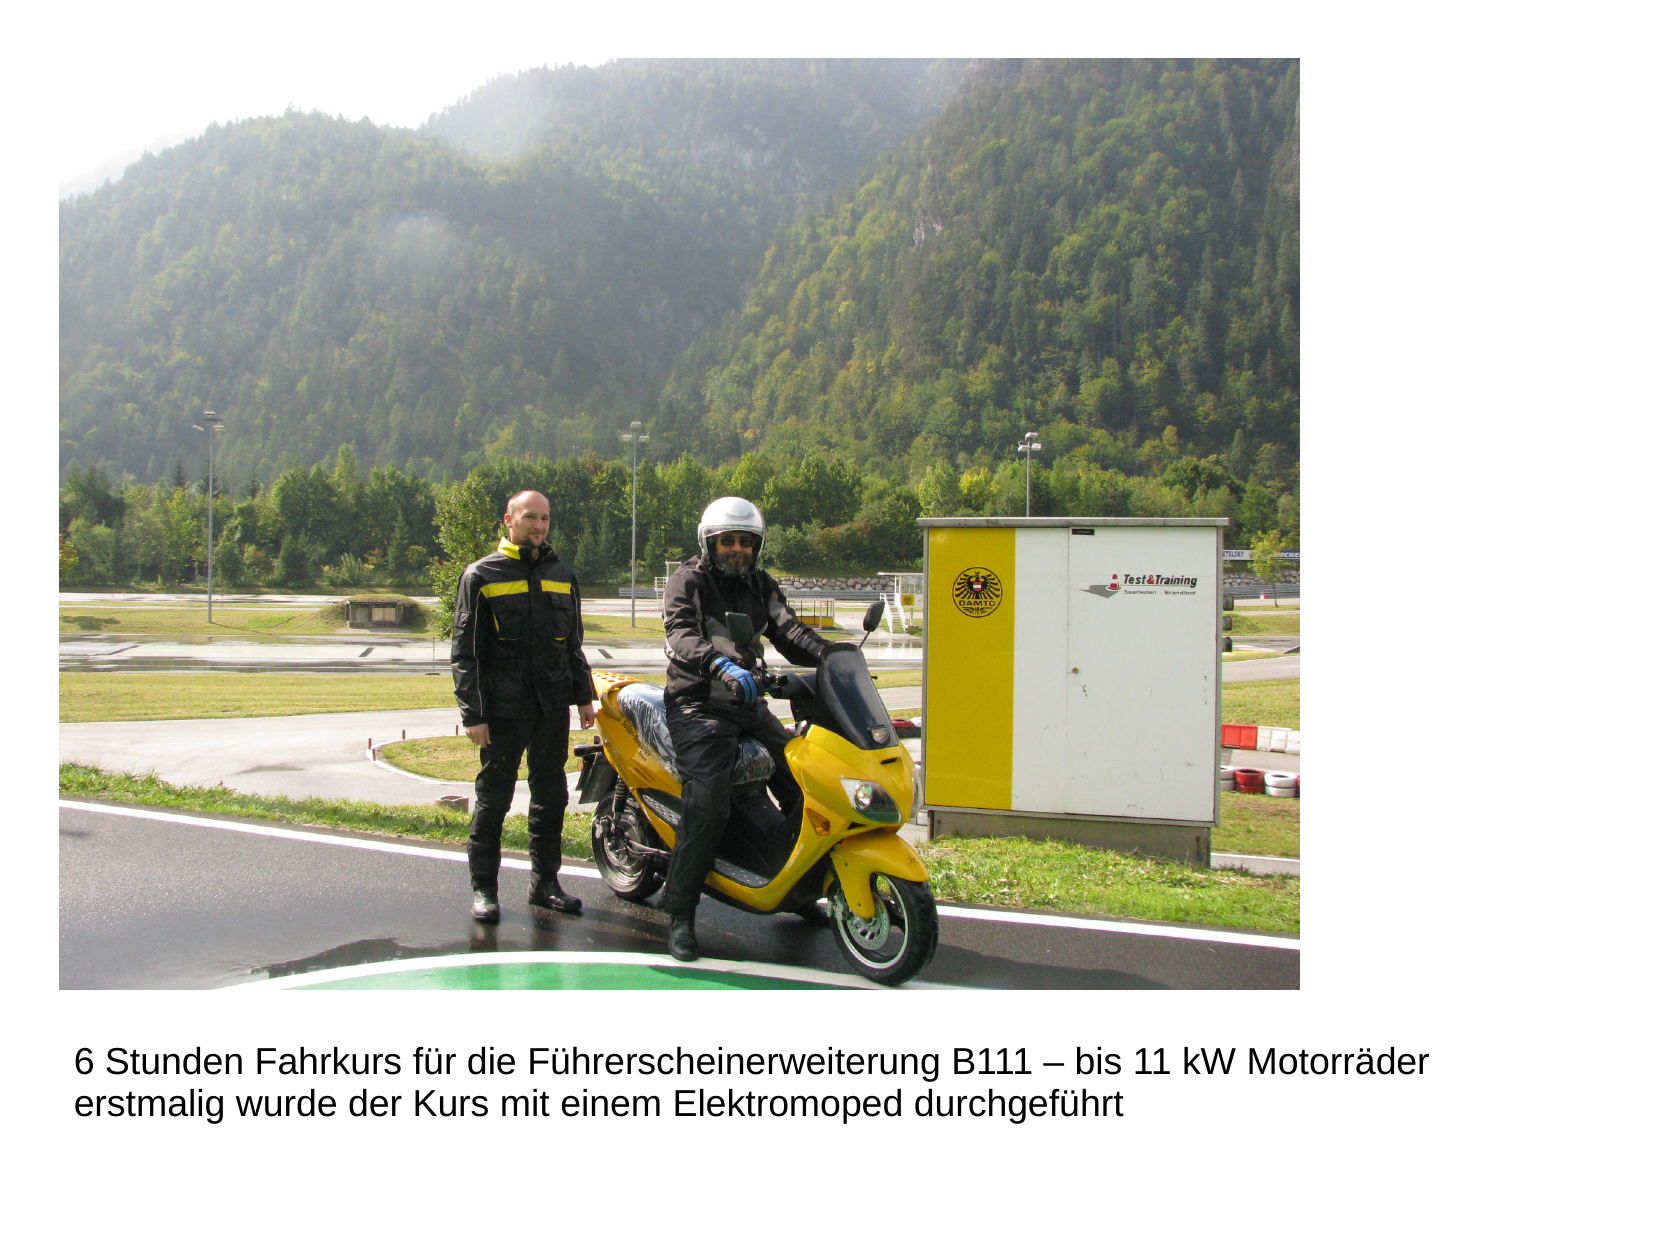

6 Stunden Fahrkurs für die Führerscheinerweiterung B111 – bis 11 kW Motorräder
erstmalig wurde der Kurs mit einem Elektromoped durchgeführt